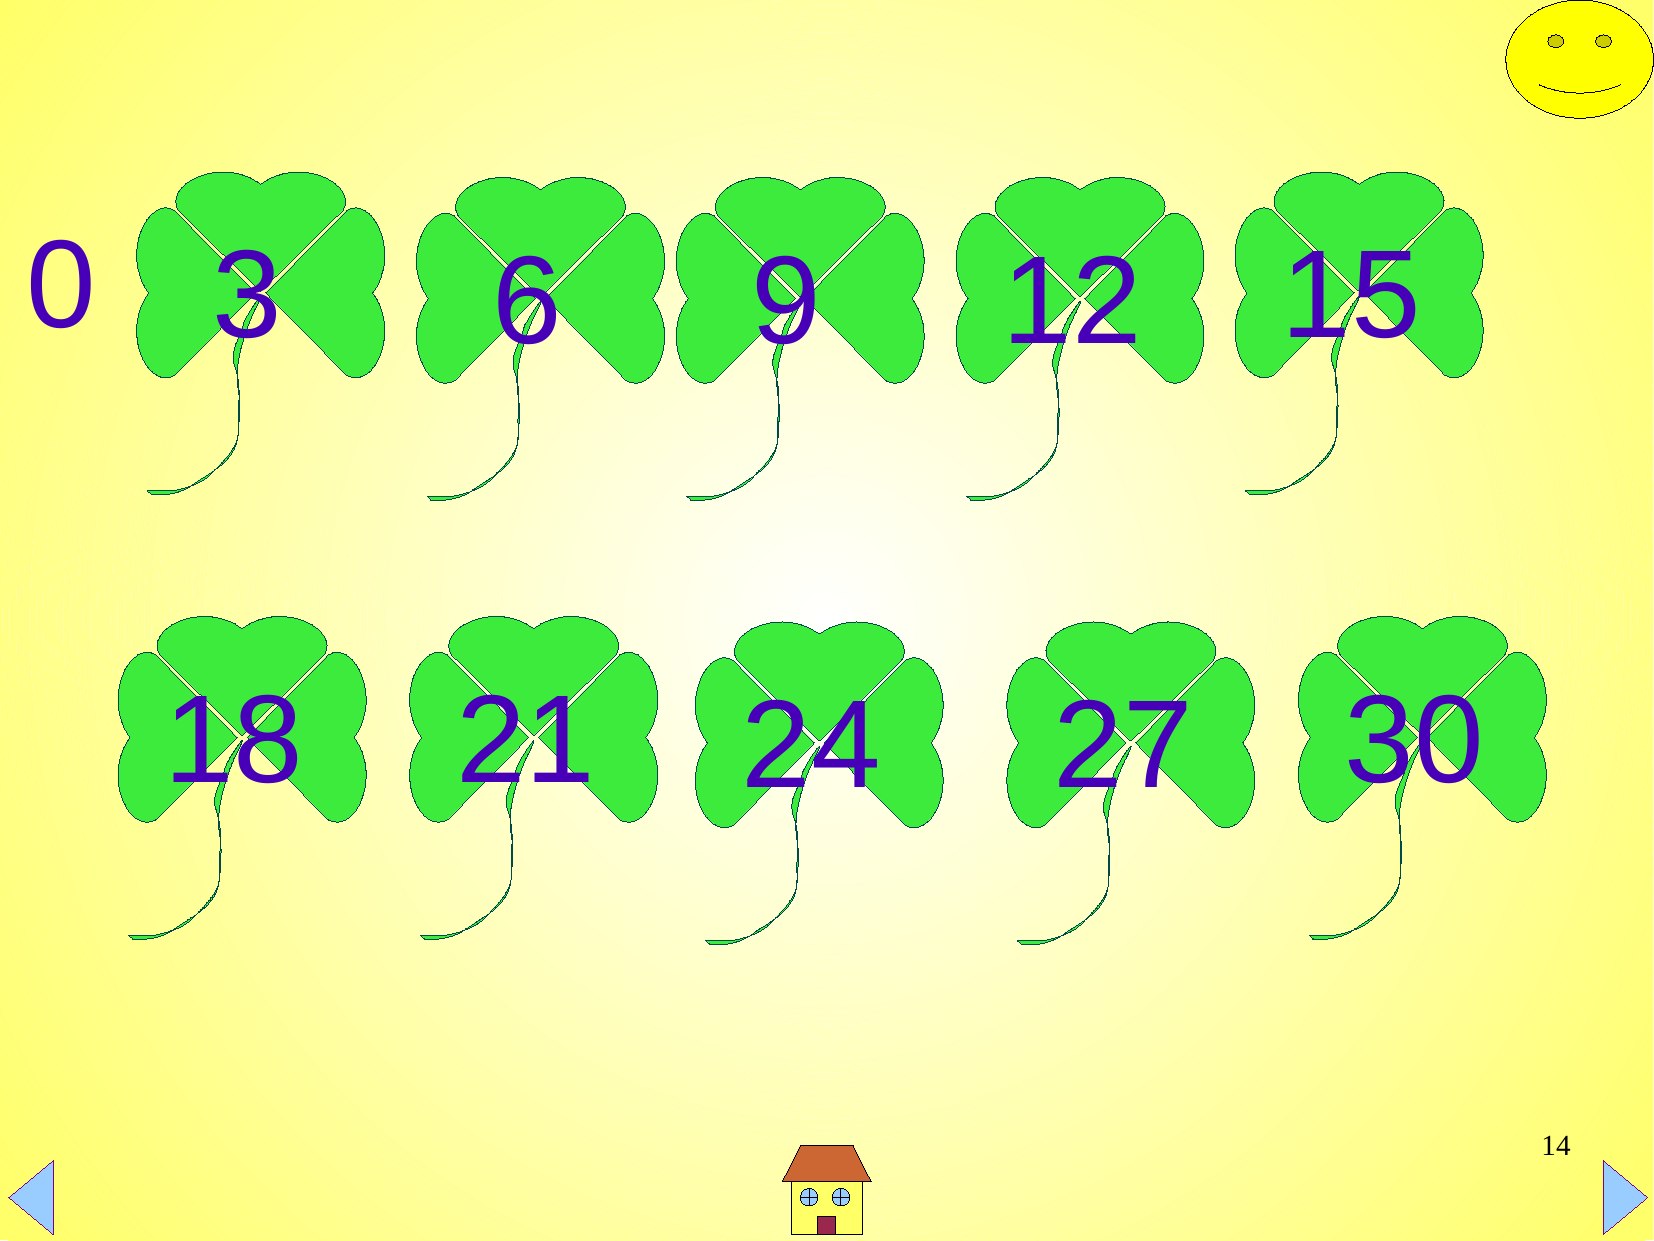

0
3
15
6
9
12
18
21
30
24
27
14